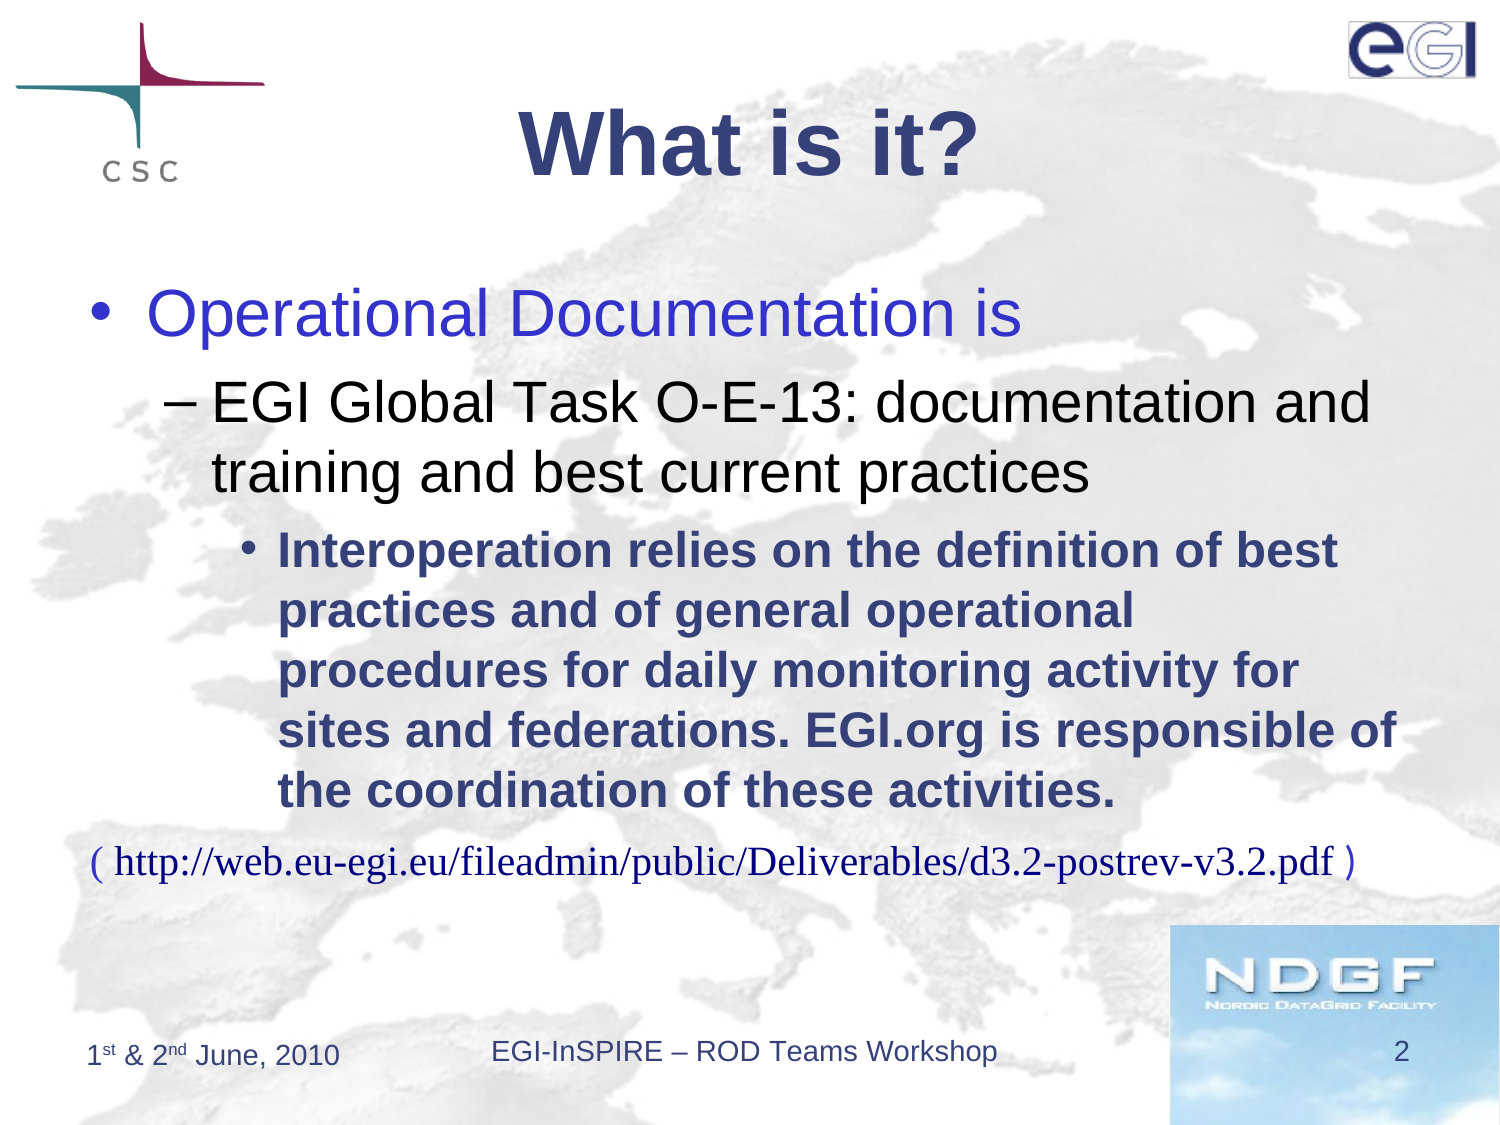

# What is it?
Operational Documentation is
EGI Global Task O-E-13: documentation and training and best current practices
Interoperation relies on the definition of best practices and of general operational procedures for daily monitoring activity for sites and federations. EGI.org is responsible of the coordination of these activities.
( http://web.eu-egi.eu/fileadmin/public/Deliverables/d3.2-postrev-v3.2.pdf )
2